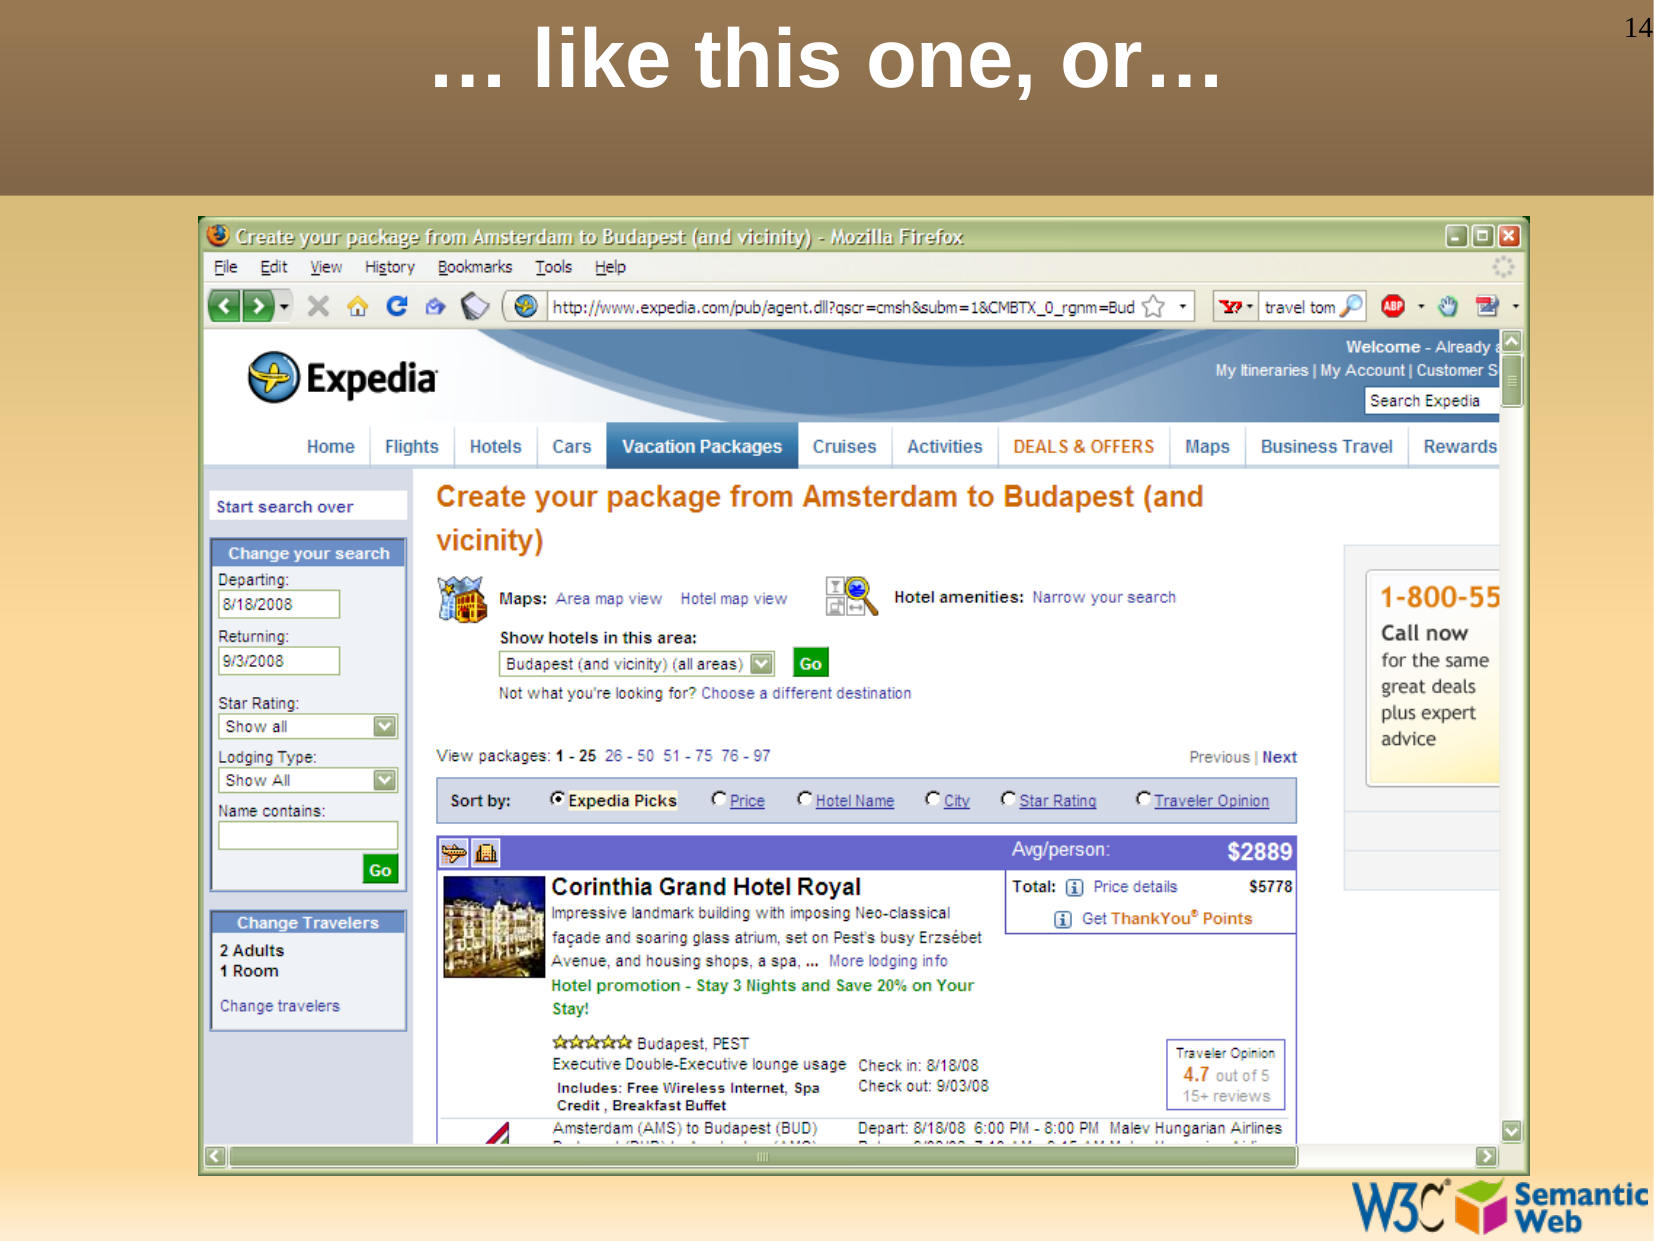

# … like this one, or…
14